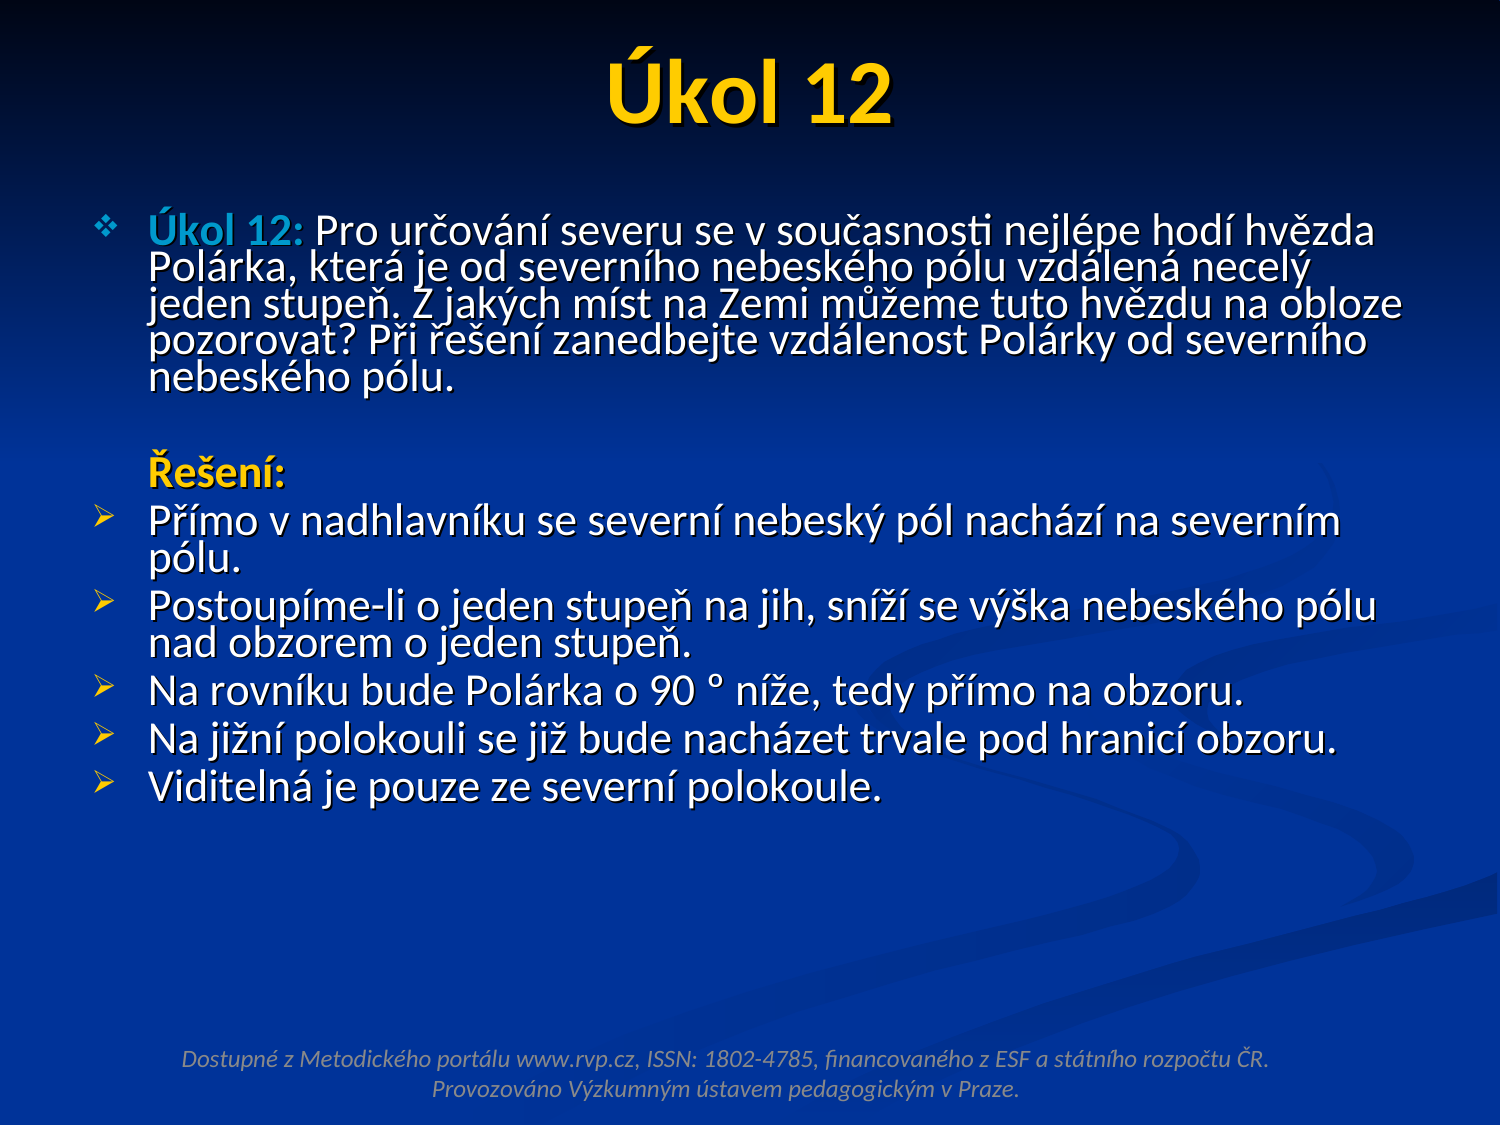

# Úkol 12
Úkol 12: Pro určování severu se v současnosti nejlépe hodí hvězda Polárka, která je od severního nebeského pólu vzdálená necelý jeden stupeň. Z jakých míst na Zemi můžeme tuto hvězdu na obloze pozorovat? Při řešení zanedbejte vzdálenost Polárky od severního nebeského pólu.
	Řešení:
Přímo v nadhlavníku se severní nebeský pól nachází na severním pólu.
Postoupíme-li o jeden stupeň na jih, sníží se výška nebeského pólu nad obzorem o jeden stupeň.
Na rovníku bude Polárka o 90 º níže, tedy přímo na obzoru.
Na jižní polokouli se již bude nacházet trvale pod hranicí obzoru.
Viditelná je pouze ze severní polokoule.
Dostupné z Metodického portálu www.rvp.cz, ISSN: 1802-4785, financovaného z ESF a státního rozpočtu ČR. Provozováno Výzkumným ústavem pedagogickým v Praze.